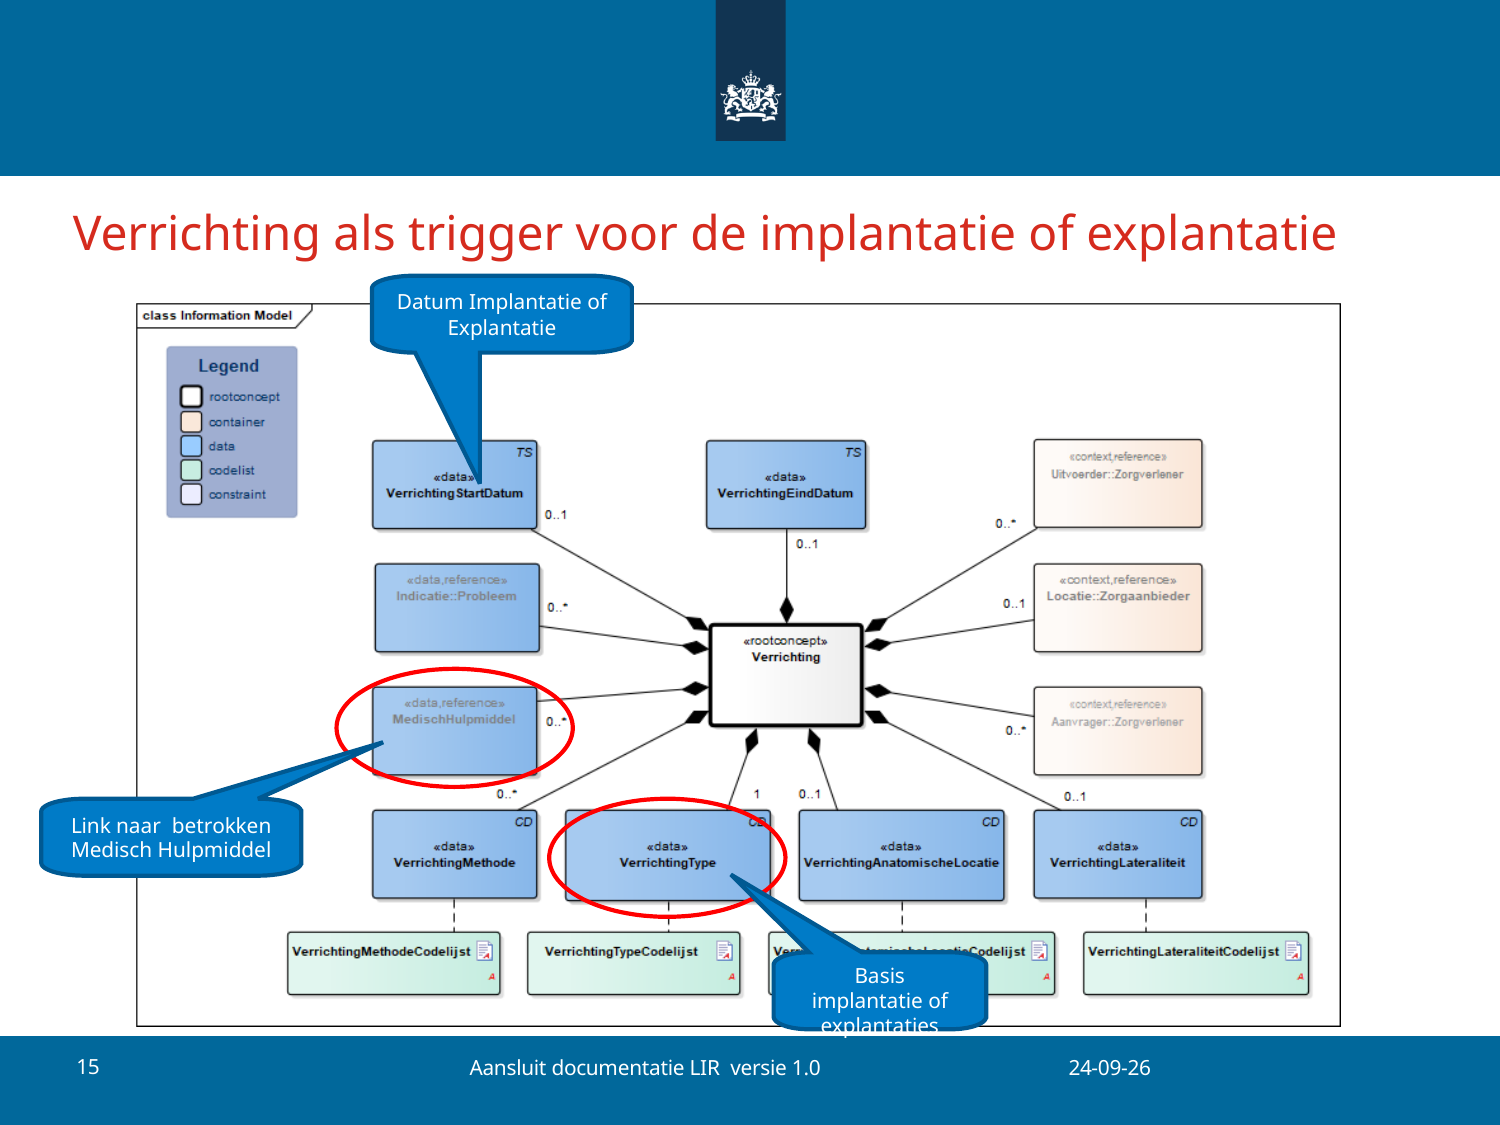

# Verrichting als trigger voor de implantatie of explantatie
Datum Implantatie of Explantatie
Link naar betrokken Medisch Hulpmiddel
Basis implantatie of explantaties
Aansluit documentatie LIR versie 1.0